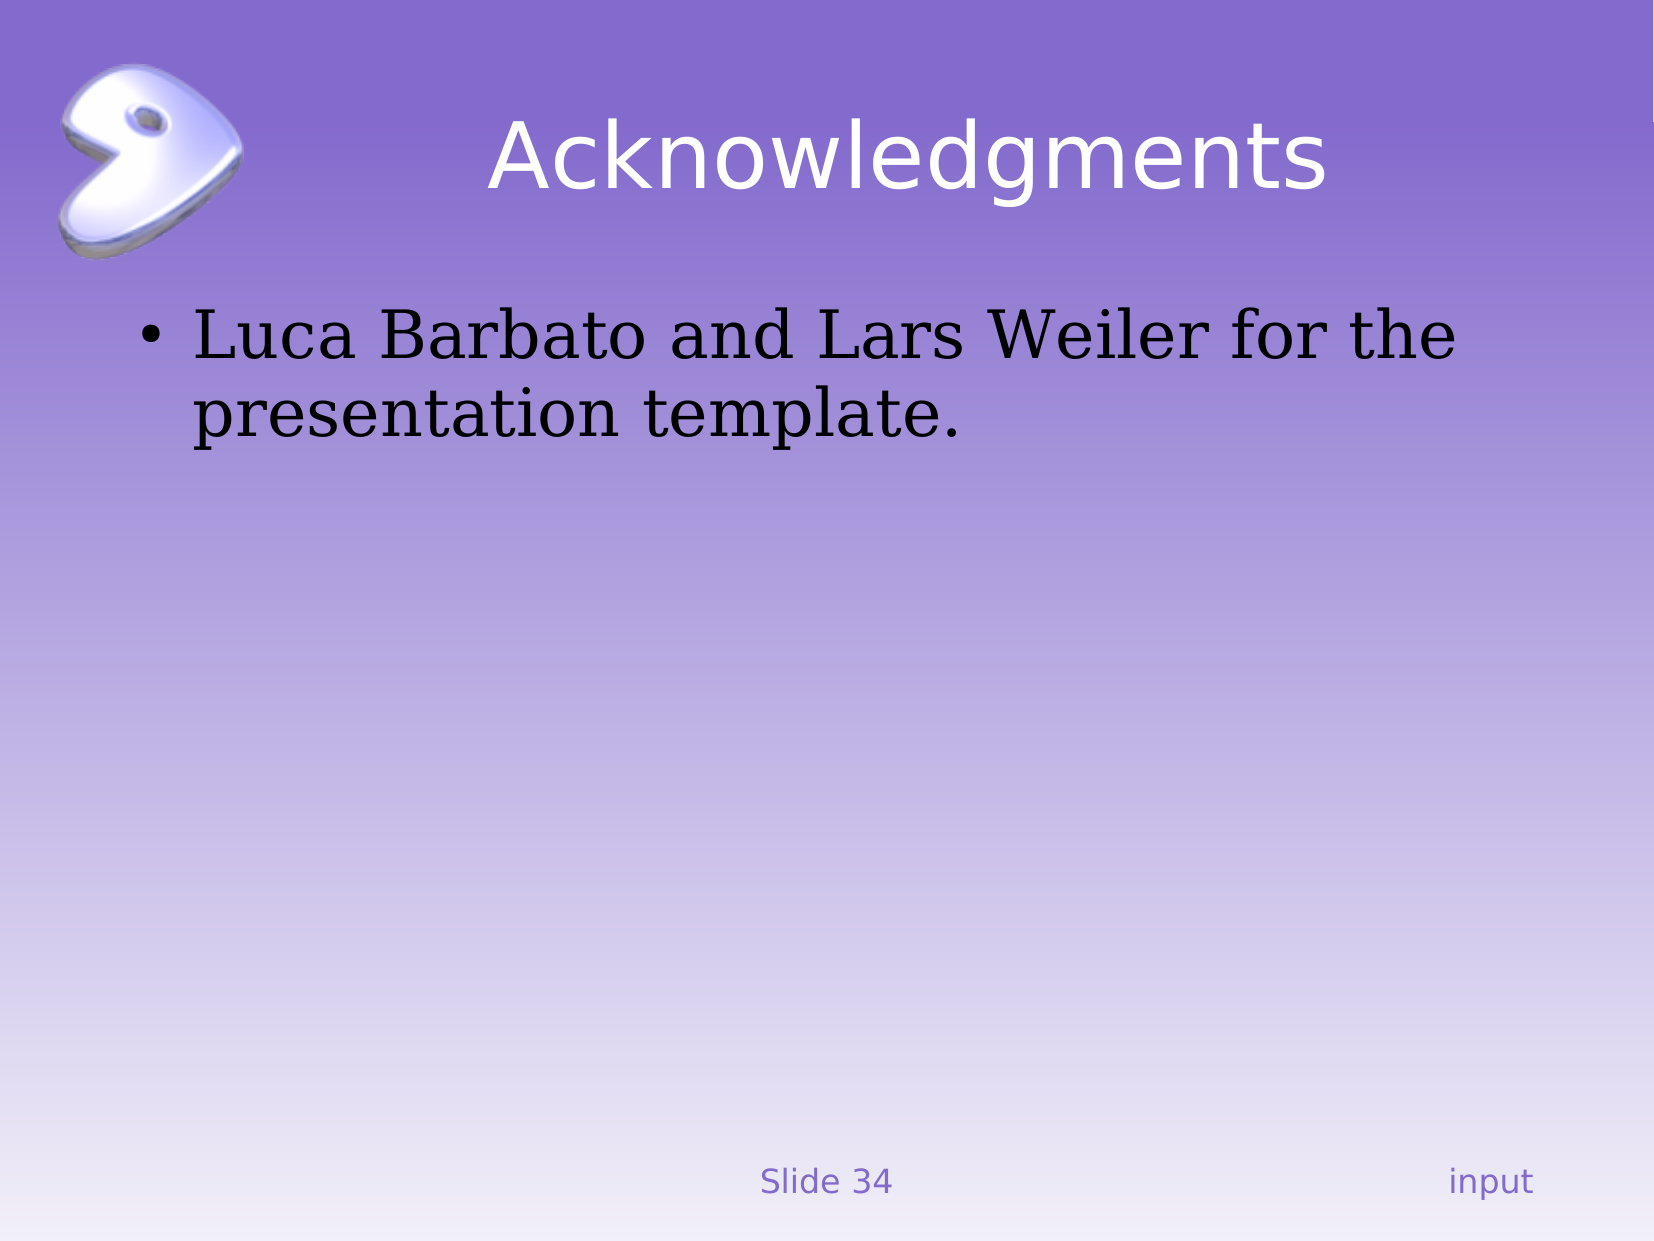

# Acknowledgments
Luca Barbato and Lars Weiler for the presentation template.